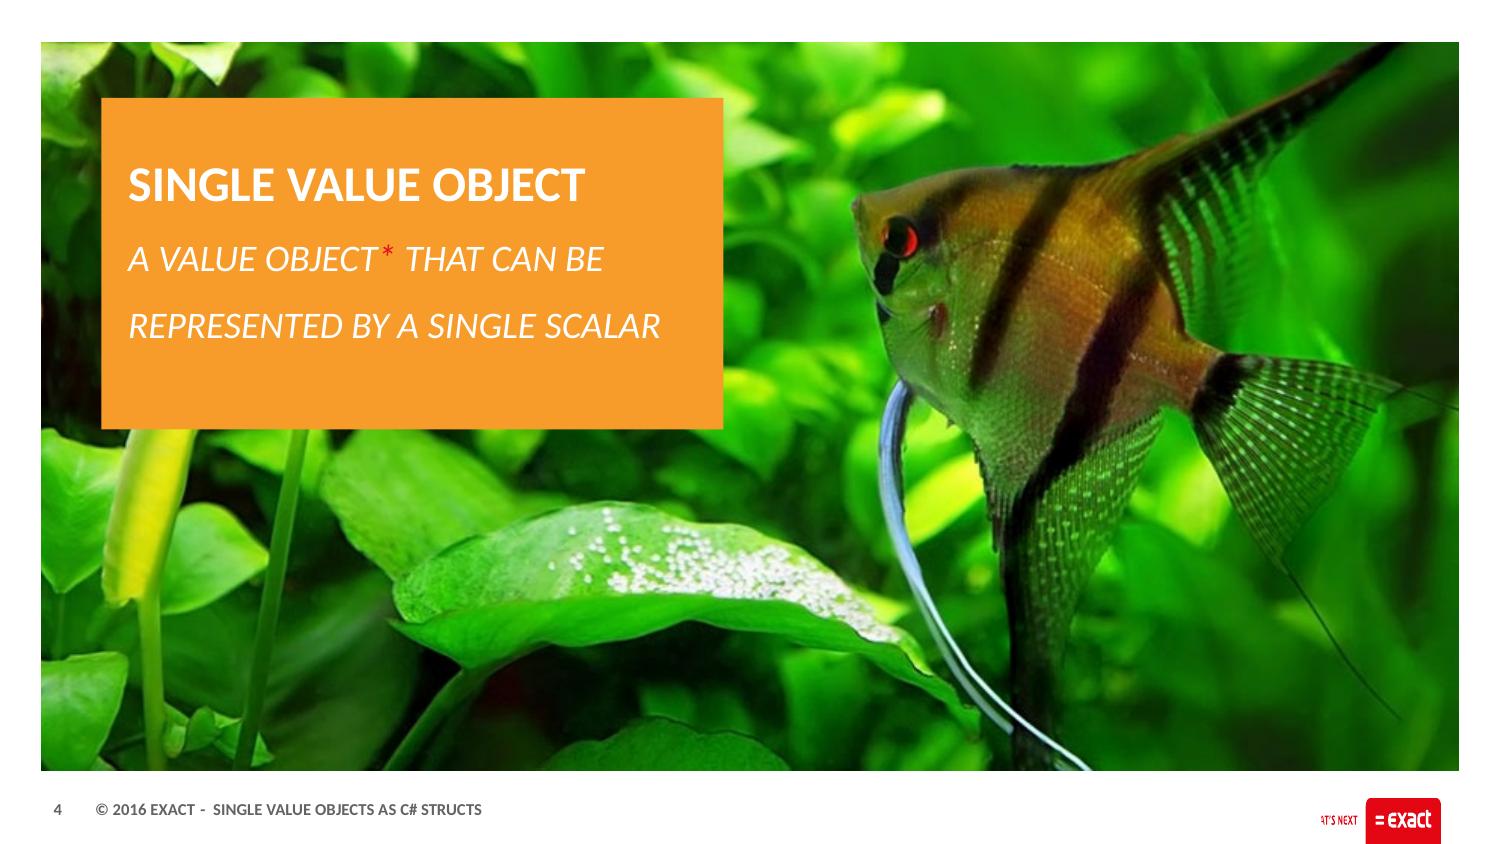

# Single Value Object A Value Object* that can be represented by a single scalar
- Single Value Objects as C# structs